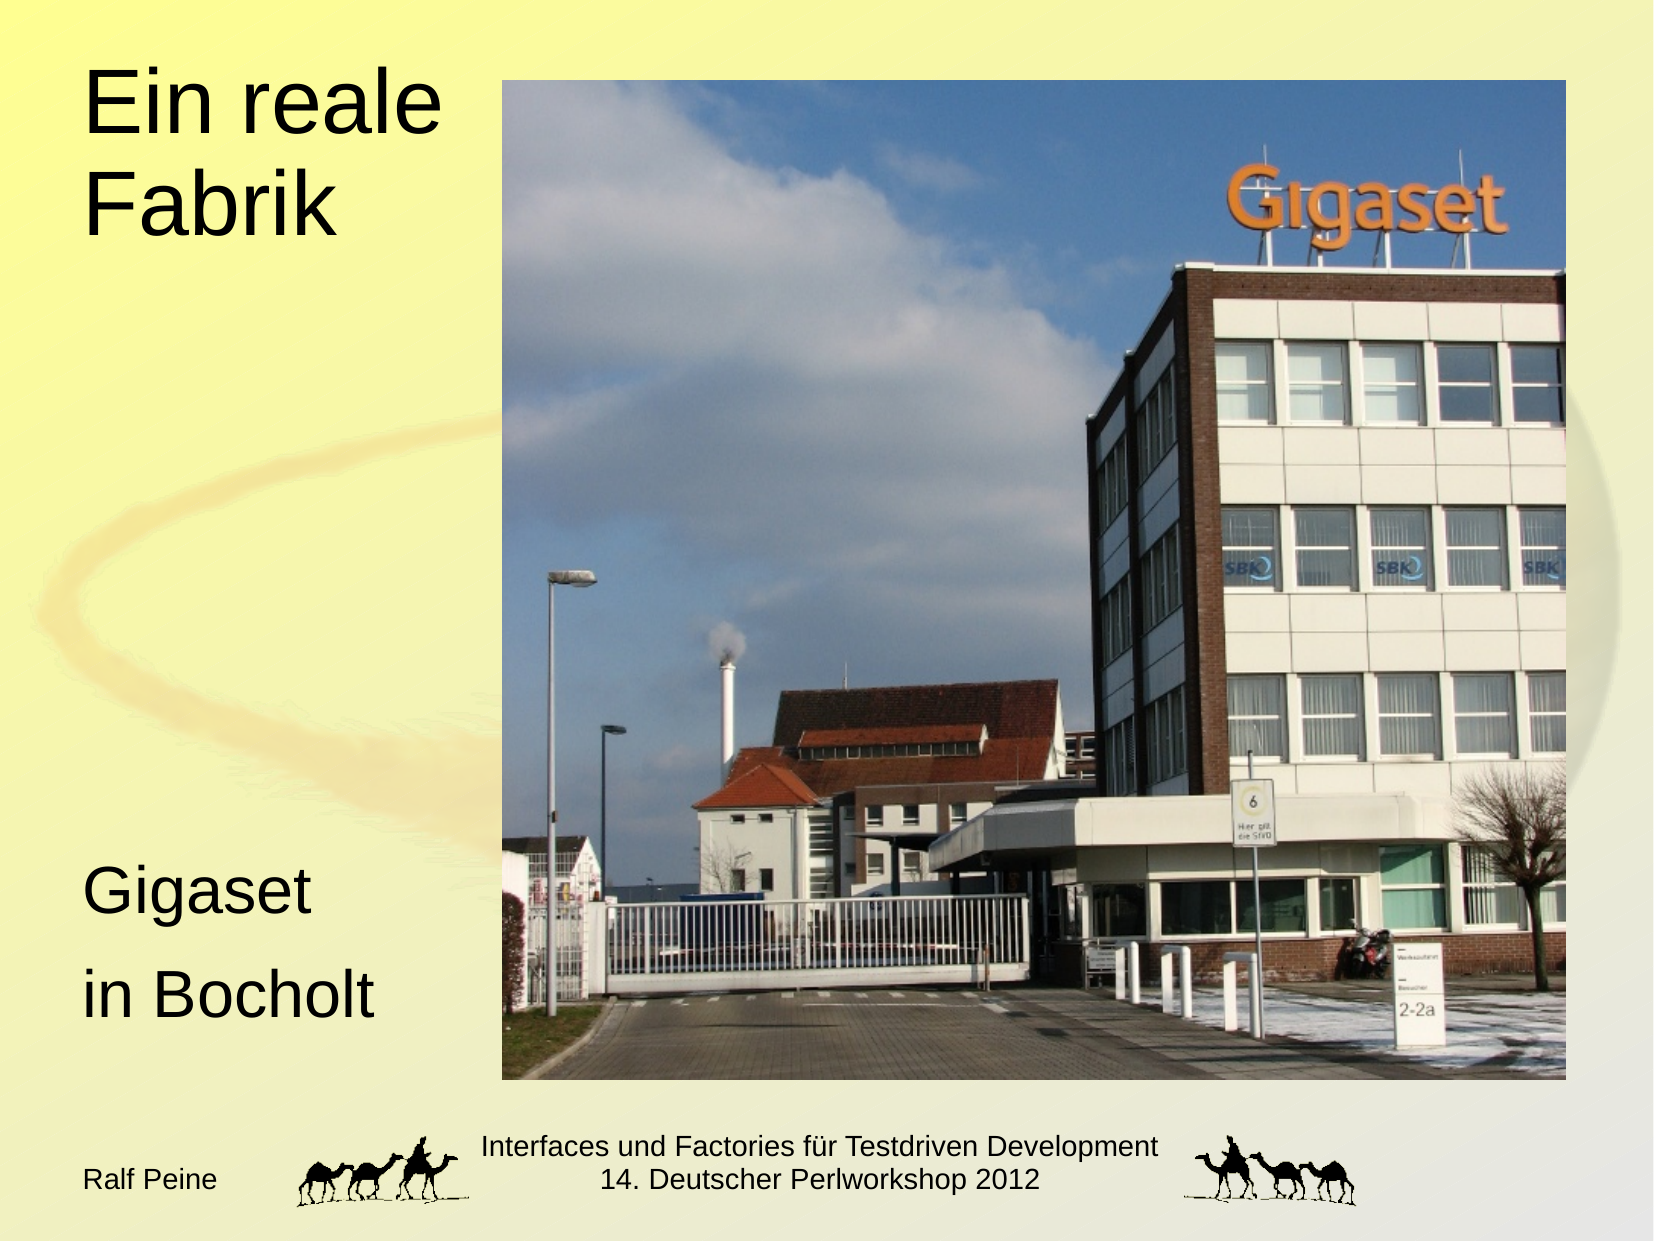

# Ein reale Fabrik
Gigaset
in Bocholt